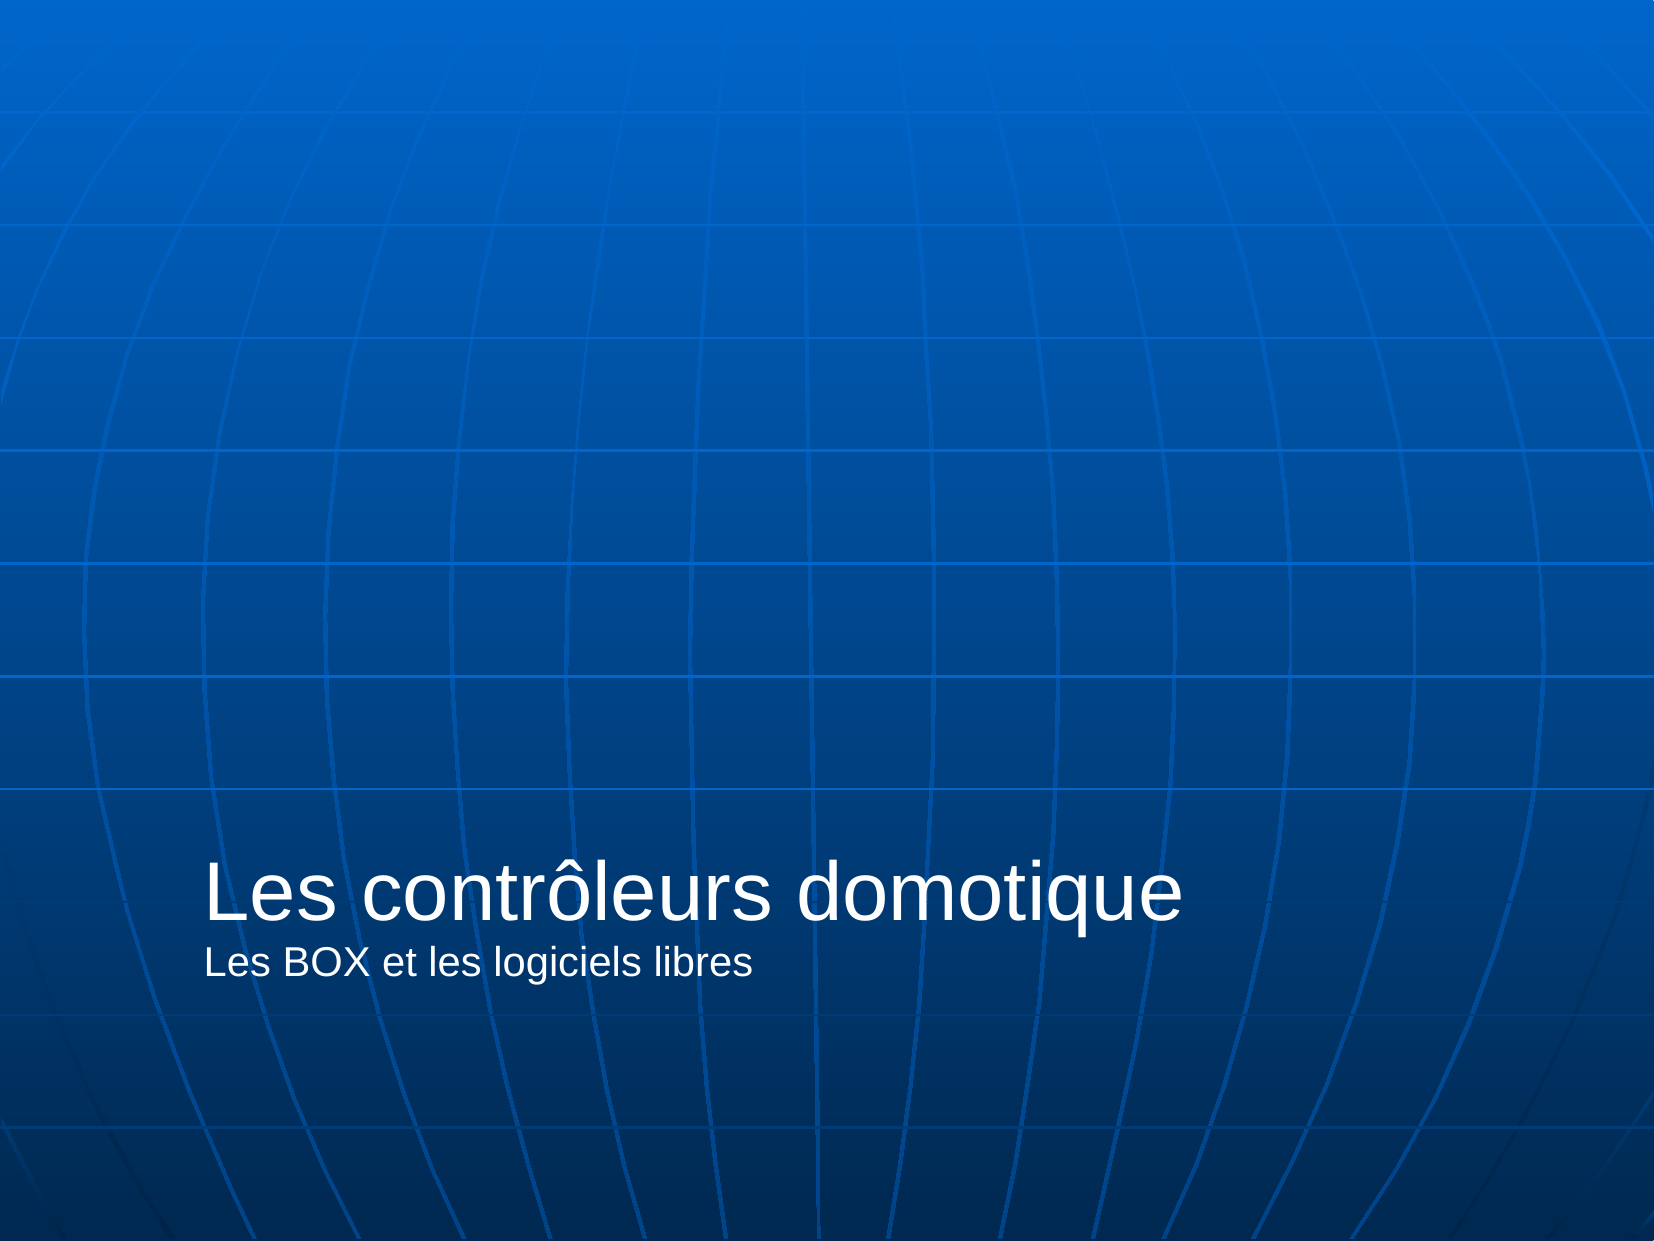

Les contrôleurs domotique
Les BOX et les logiciels libres